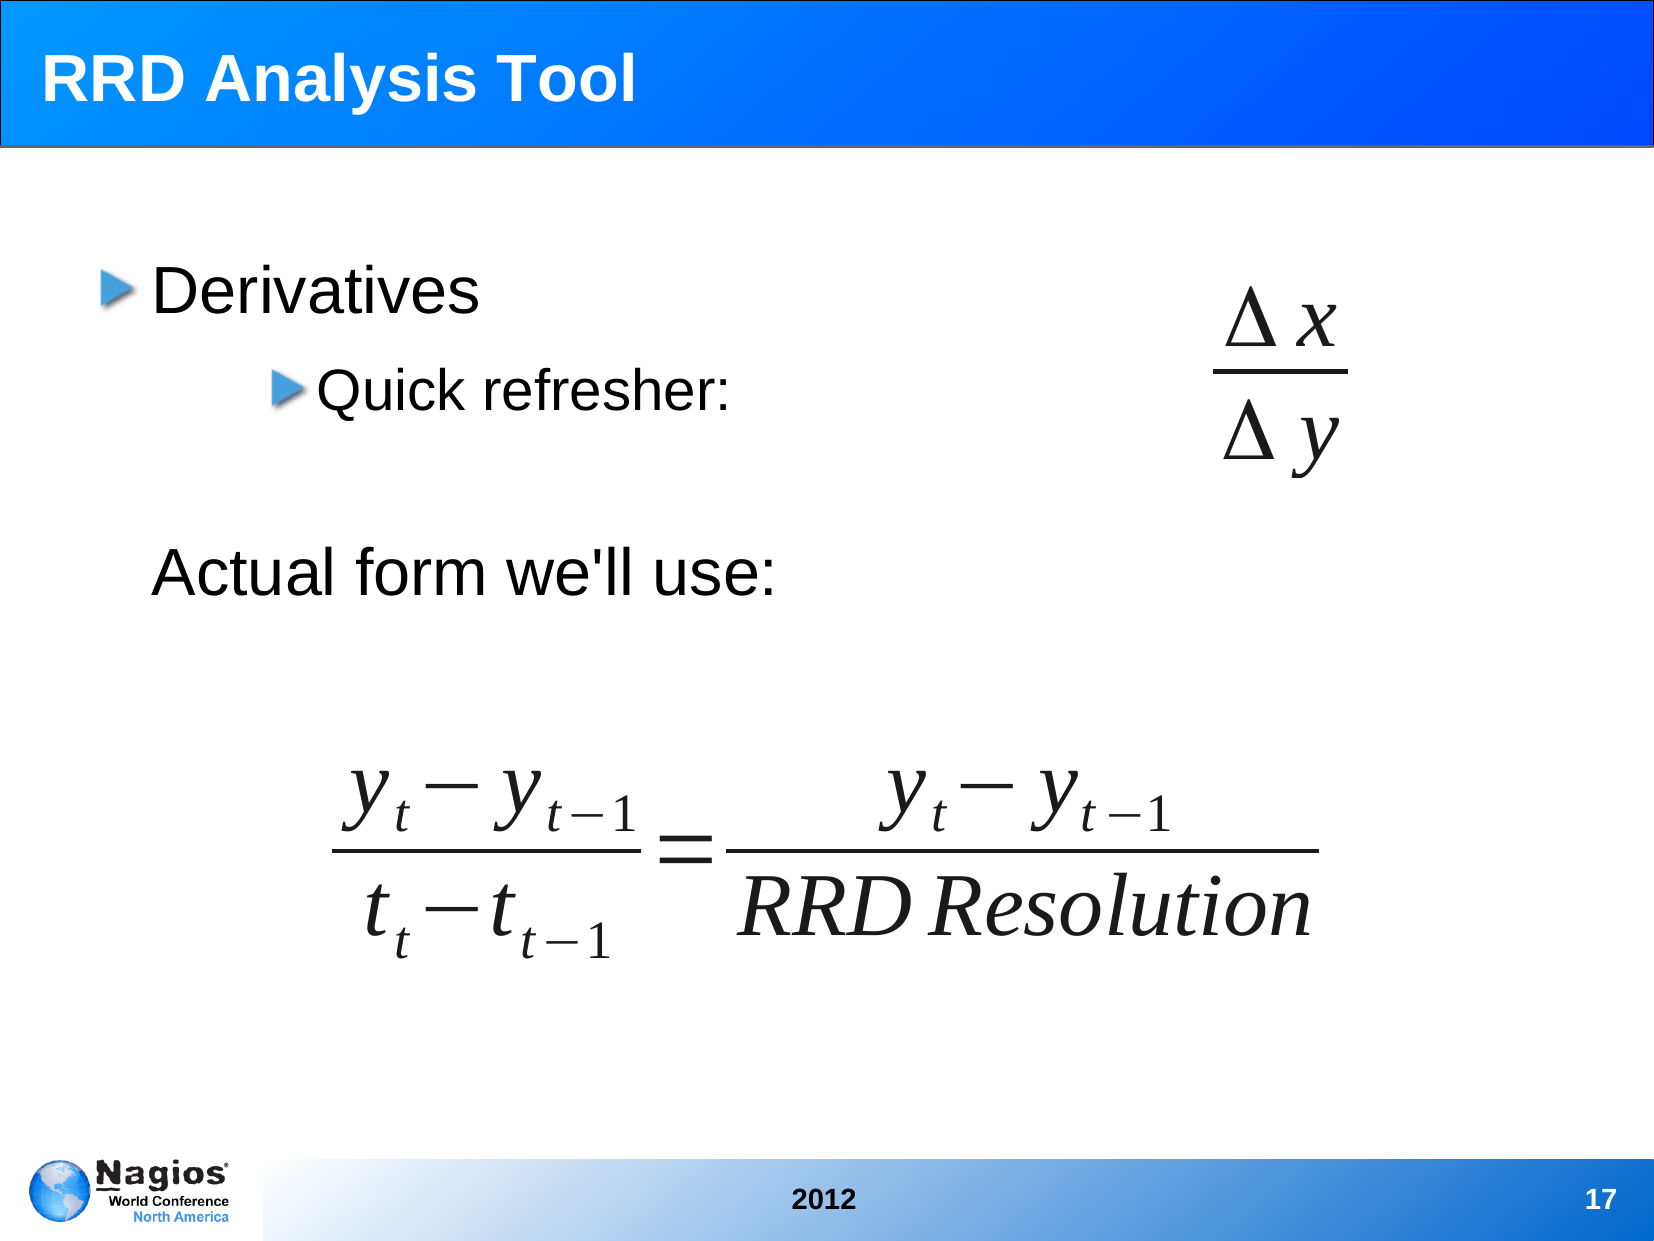

# RRD Analysis Tool
Derivatives
Quick refresher:
Actual form we'll use:
2011
17